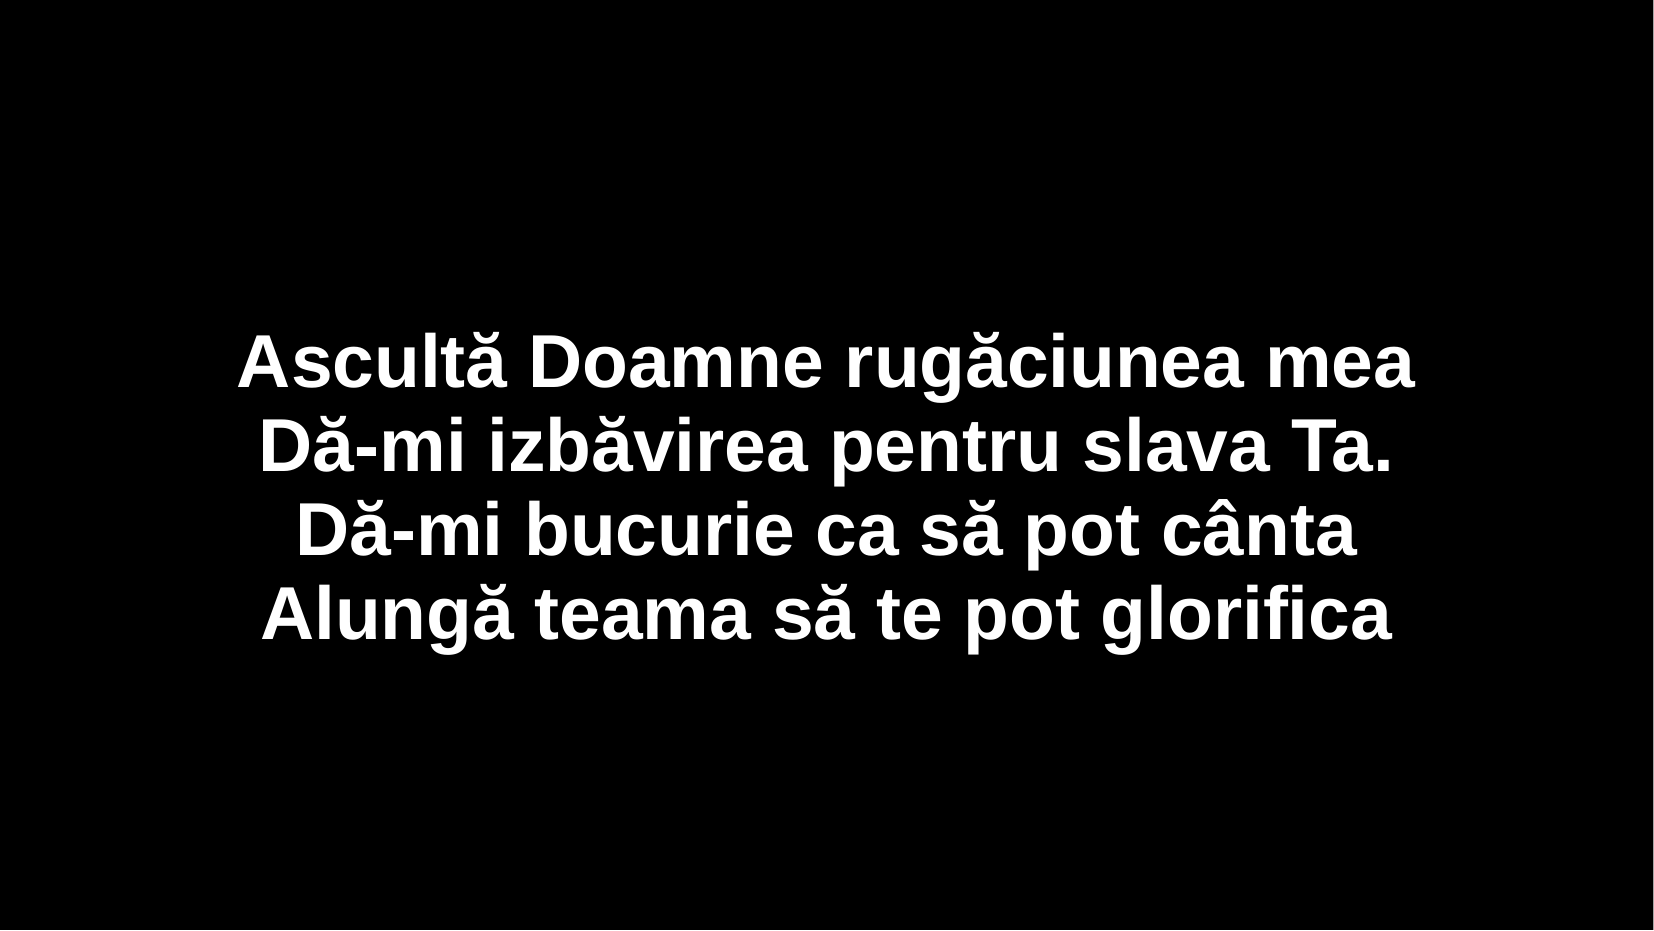

# Ascultă Doamne rugăciunea mea
Dă-mi izbăvirea pentru slava Ta.
Dă-mi bucurie ca să pot cânta
Alungă teama să te pot glorifica